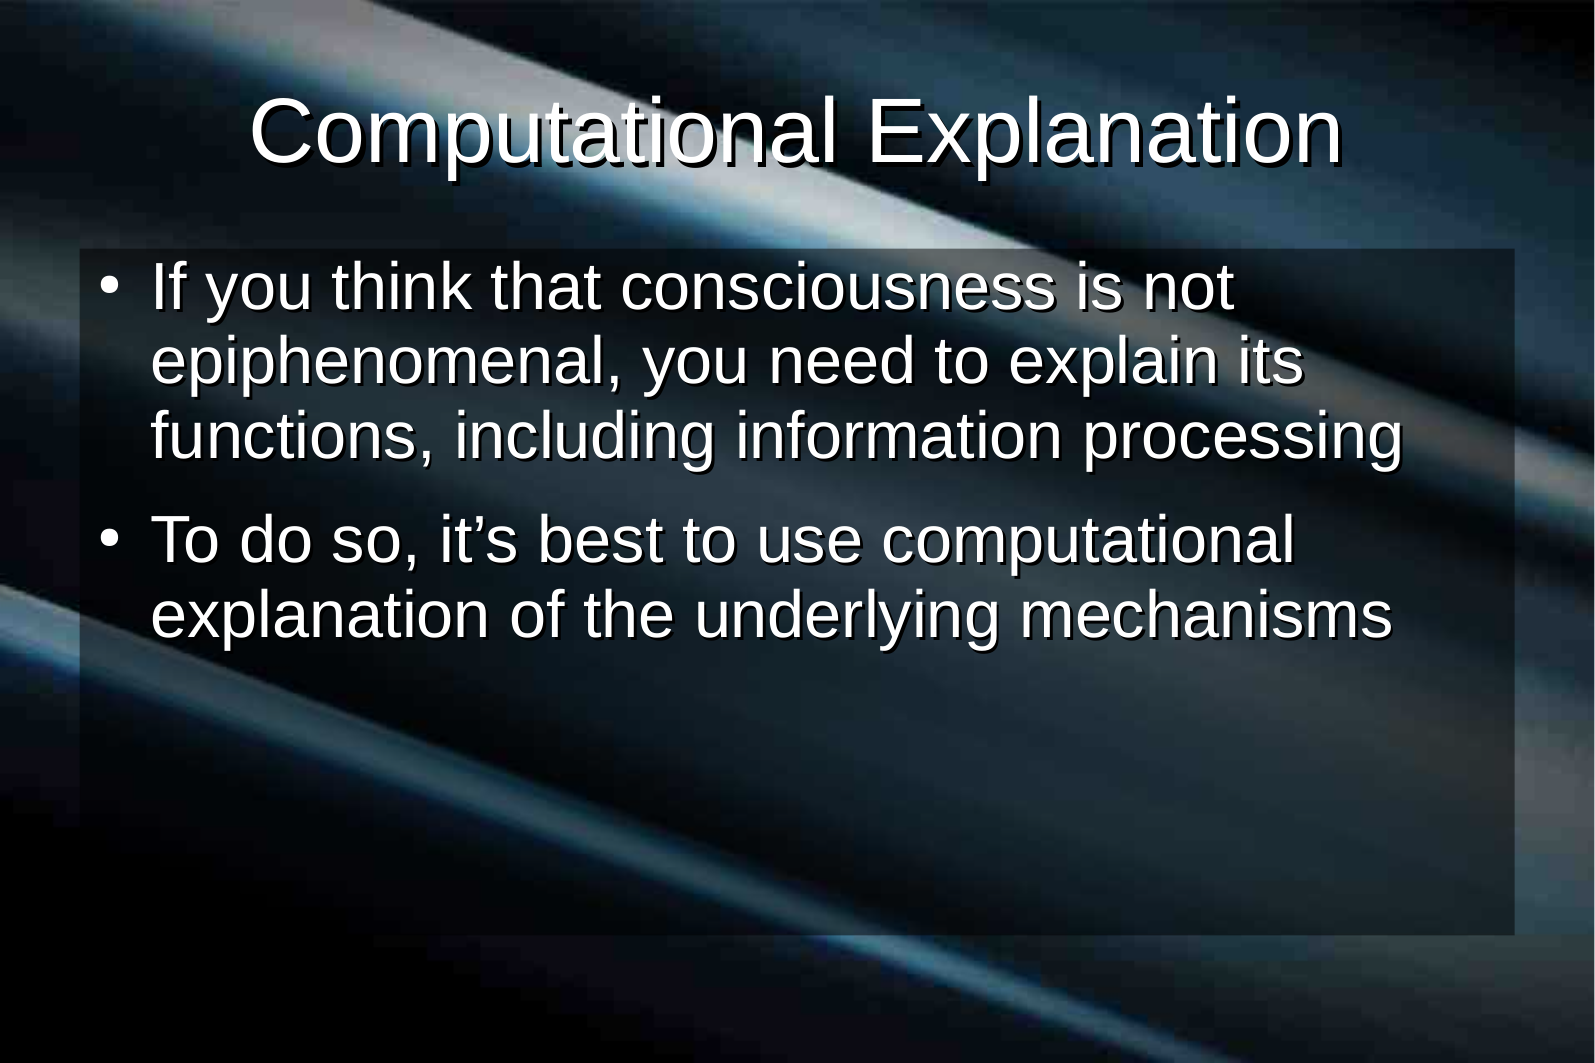

# Computational Explanation
If you think that consciousness is not epiphenomenal, you need to explain its functions, including information processing
To do so, it’s best to use computational explanation of the underlying mechanisms